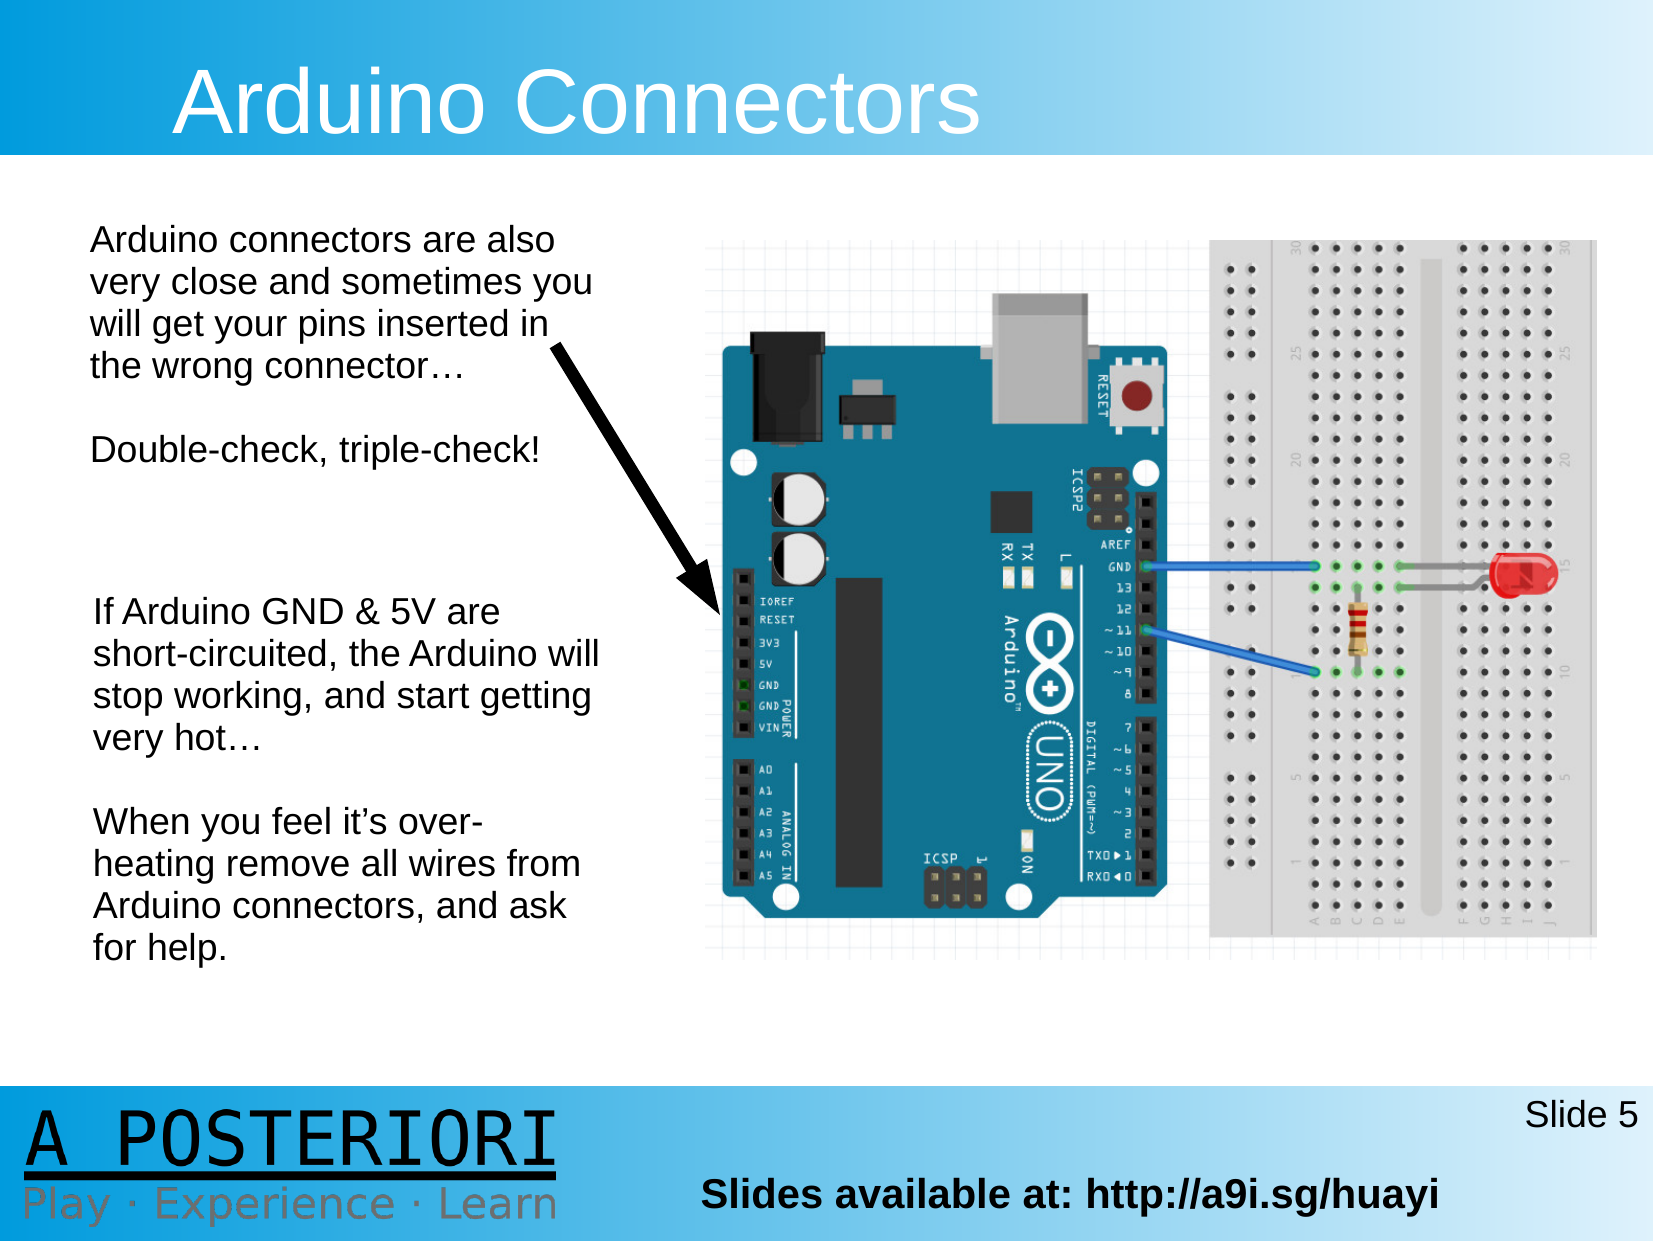

# Arduino Connectors
Arduino connectors are also very close and sometimes you will get your pins inserted in the wrong connector…
Double-check, triple-check!
If Arduino GND & 5V are short-circuited, the Arduino will stop working, and start getting very hot…
When you feel it’s over-heating remove all wires from Arduino connectors, and ask for help.